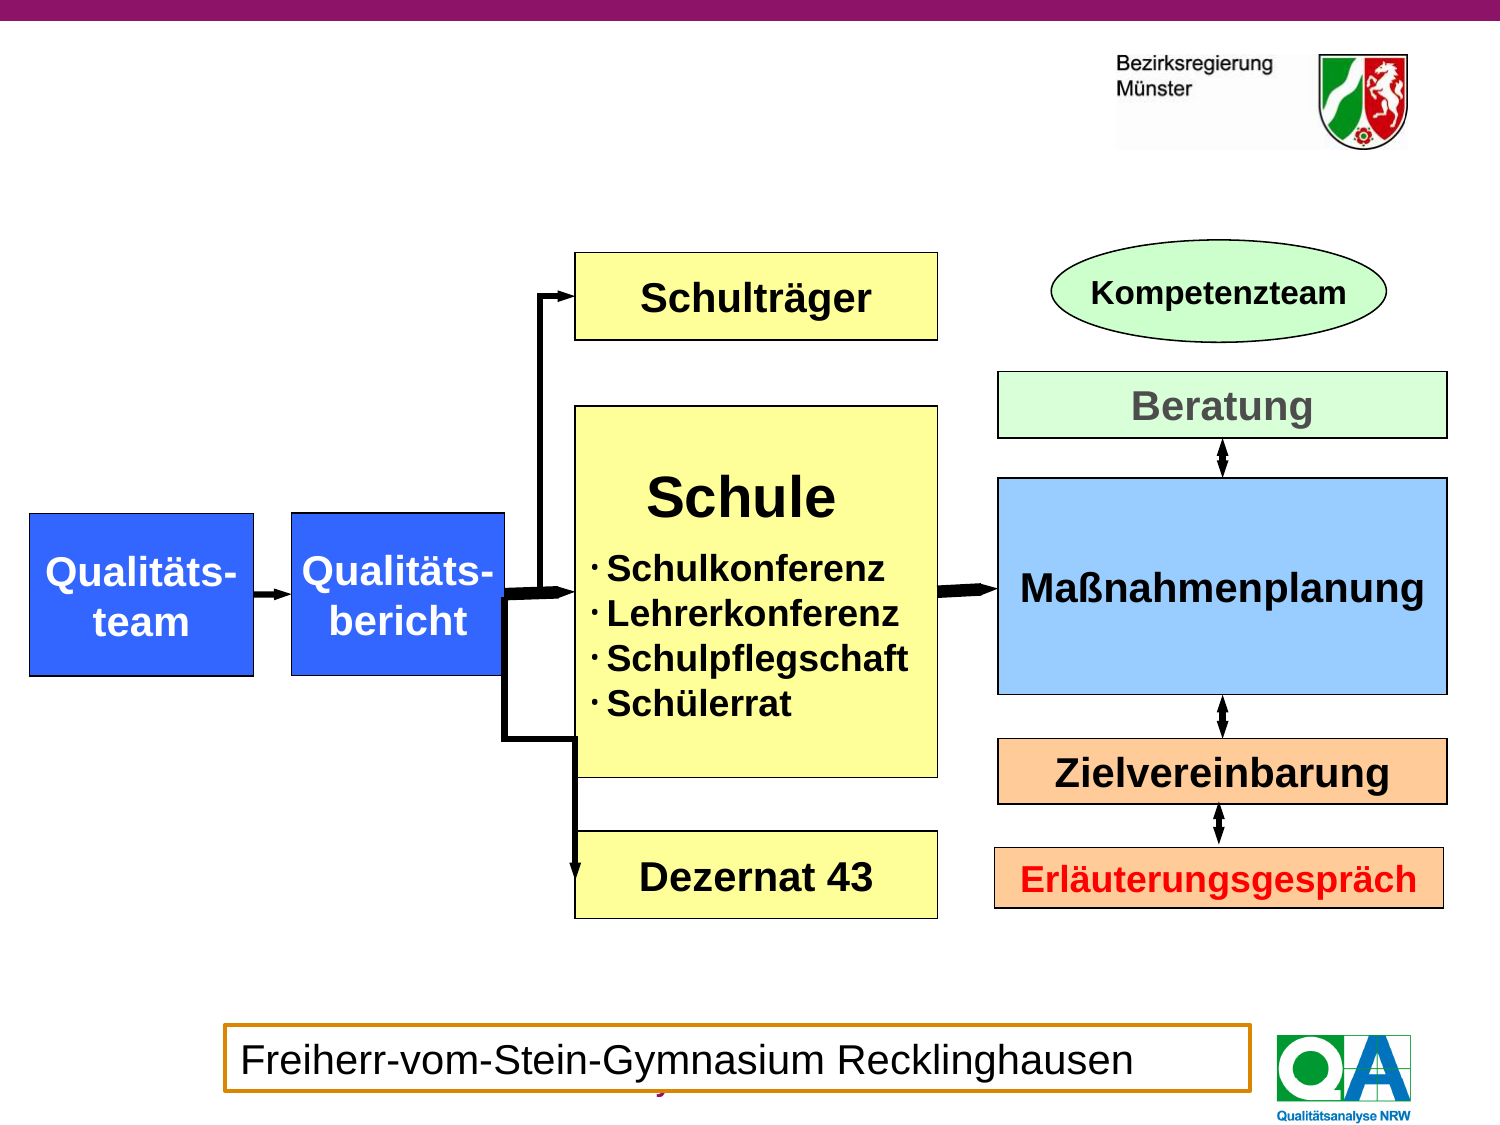

# Verlauf Weitere Schritte
Kompetenzteam
Schulträger
 Schule
 Schulkonferenz
 Lehrerkonferenz
 Schulpflegschaft
 Schülerrat
Dezernat 43
Beratung
Maßnahmenplanung
Qualitäts-
bericht
Qualitäts-
team
Zielvereinbarung
Erläuterungsgespräch
Freiherr-vom-Stein-Gymnasium Recklinghausen